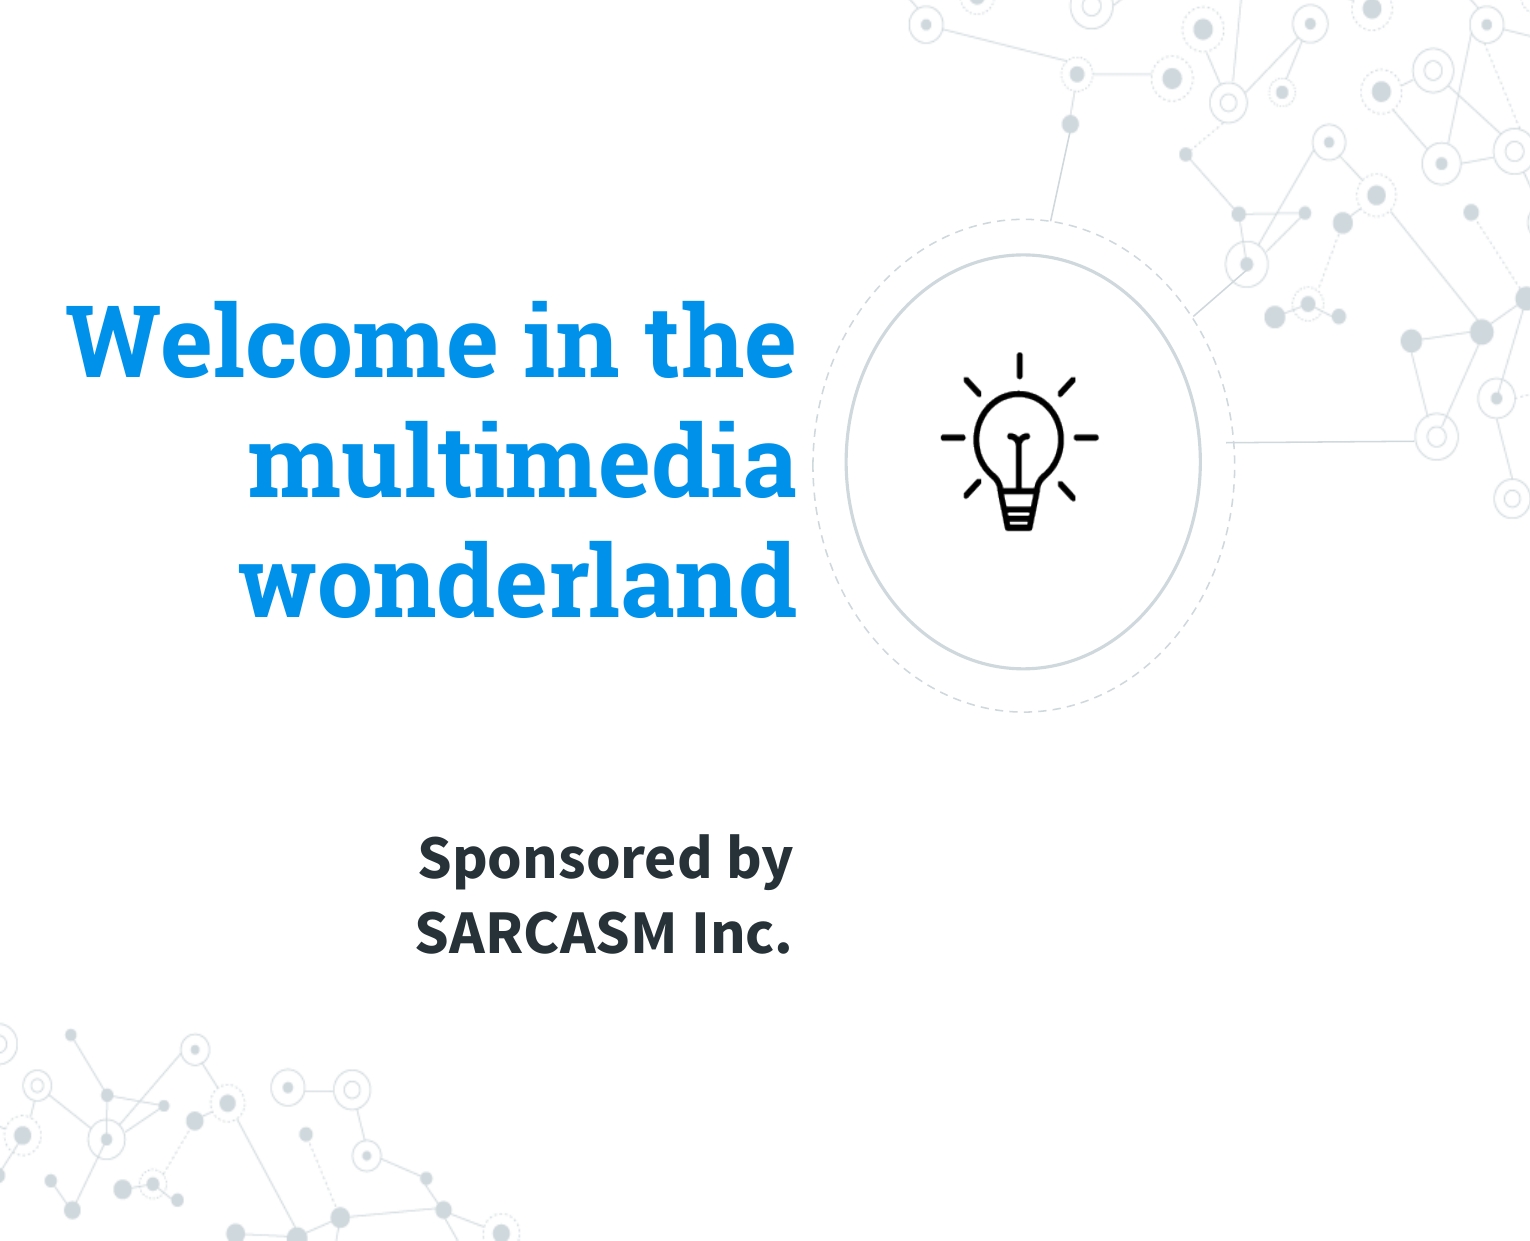

# Welcome in the multimedia wonderland
Sponsored by SARCASM Inc.